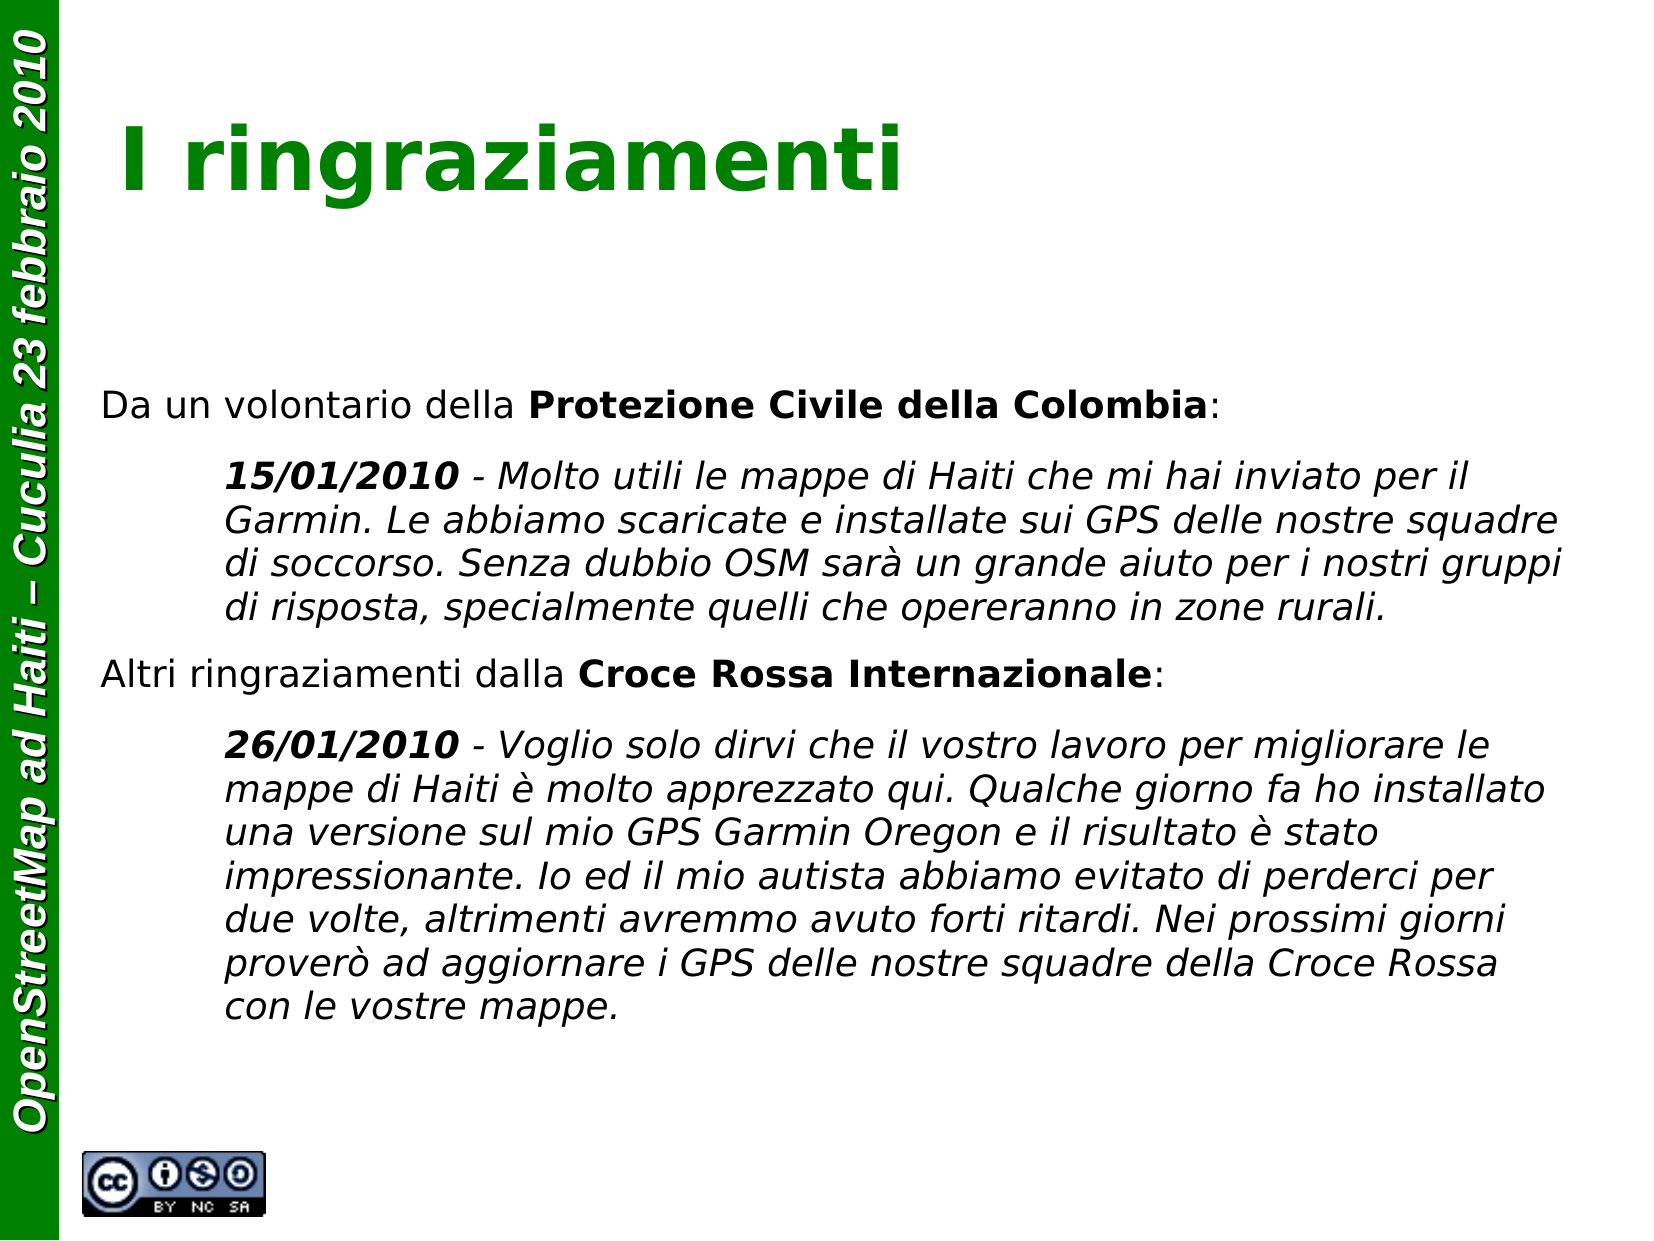

# I ringraziamenti
Da un volontario della Protezione Civile della Colombia:
15/01/2010 - Molto utili le mappe di Haiti che mi hai inviato per il Garmin. Le abbiamo scaricate e installate sui GPS delle nostre squadre di soccorso. Senza dubbio OSM sarà un grande aiuto per i nostri gruppi di risposta, specialmente quelli che opereranno in zone rurali.
Altri ringraziamenti dalla Croce Rossa Internazionale:
26/01/2010 - Voglio solo dirvi che il vostro lavoro per migliorare le mappe di Haiti è molto apprezzato qui. Qualche giorno fa ho installato una versione sul mio GPS Garmin Oregon e il risultato è stato impressionante. Io ed il mio autista abbiamo evitato di perderci per due volte, altrimenti avremmo avuto forti ritardi. Nei prossimi giorni proverò ad aggiornare i GPS delle nostre squadre della Croce Rossa con le vostre mappe.